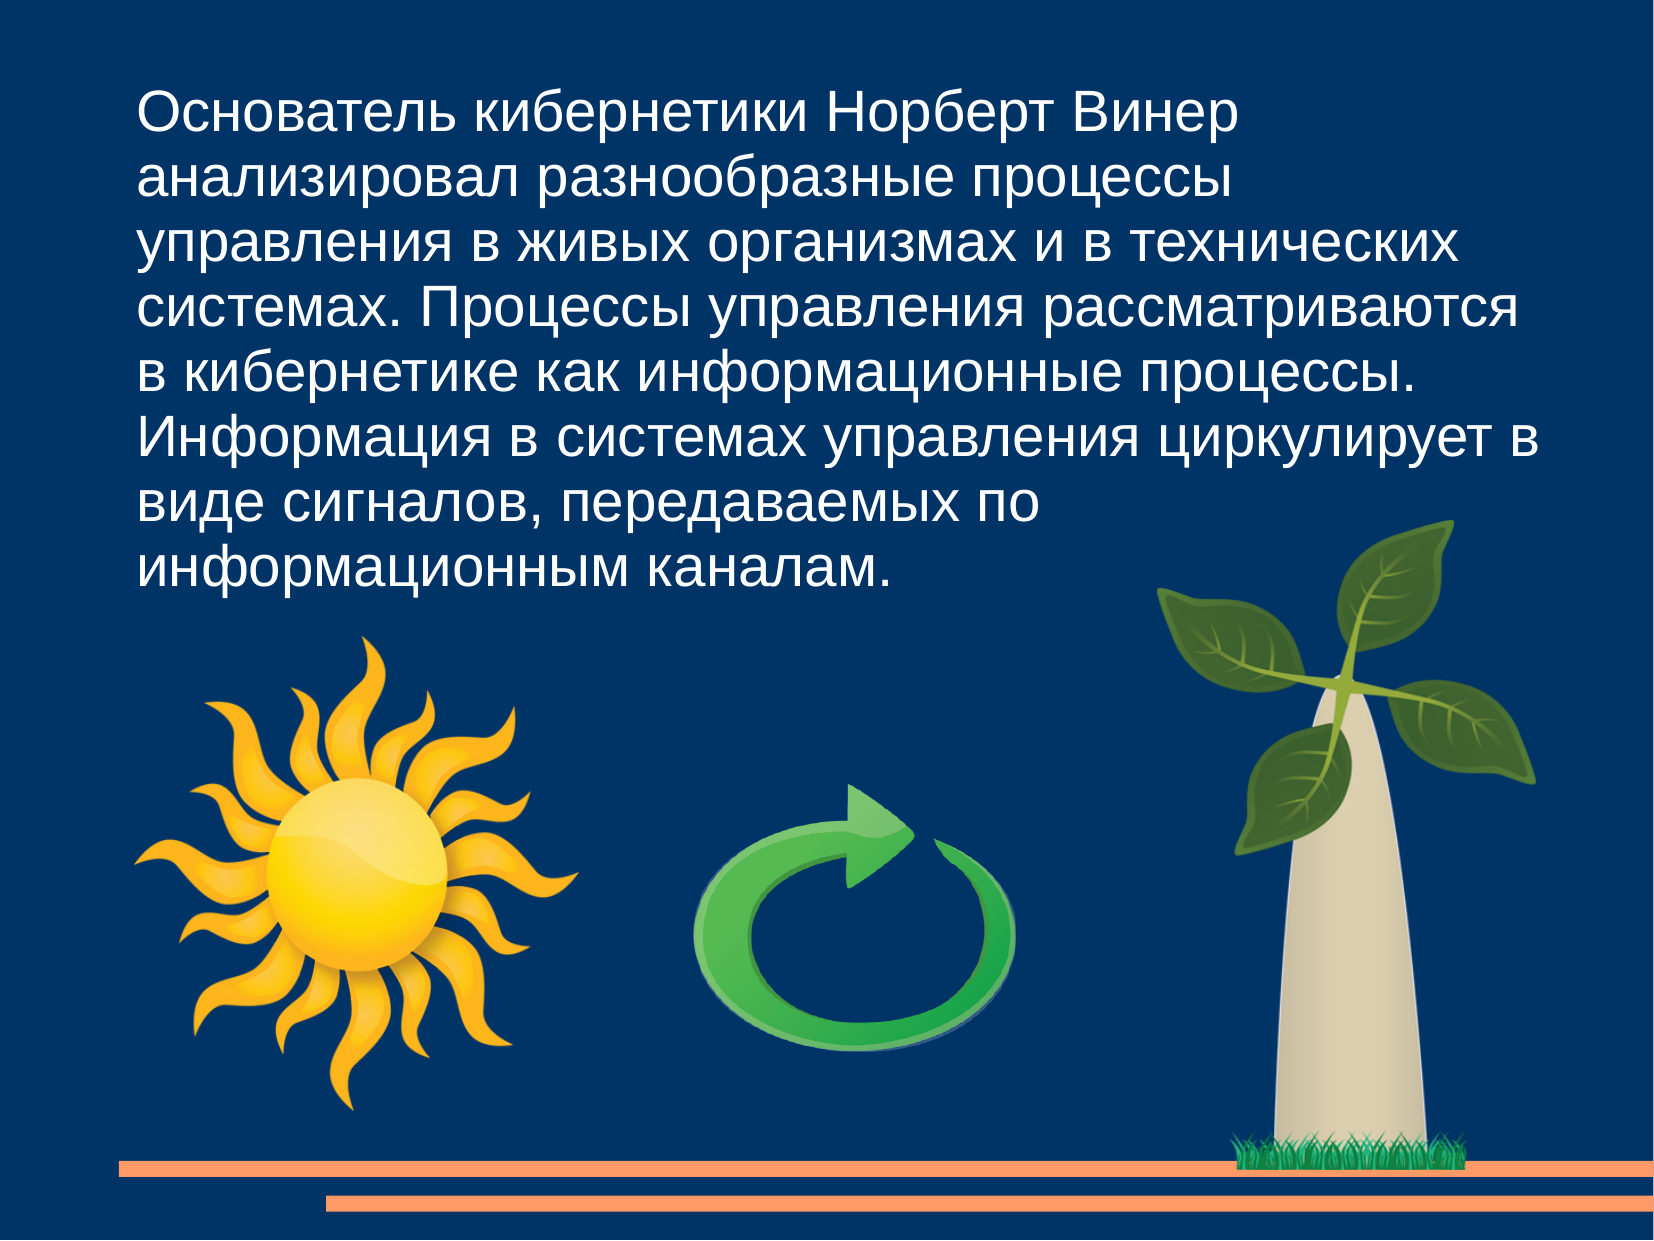

#
Основатель кибернетики Норберт Винер анализировал разнообразные процессы управления в живых организмах и в технических системах. Процессы управления рассматриваются в кибернетике как информационные процессы. Информация в системах управления циркулирует в виде сигналов, передаваемых по информационным каналам.